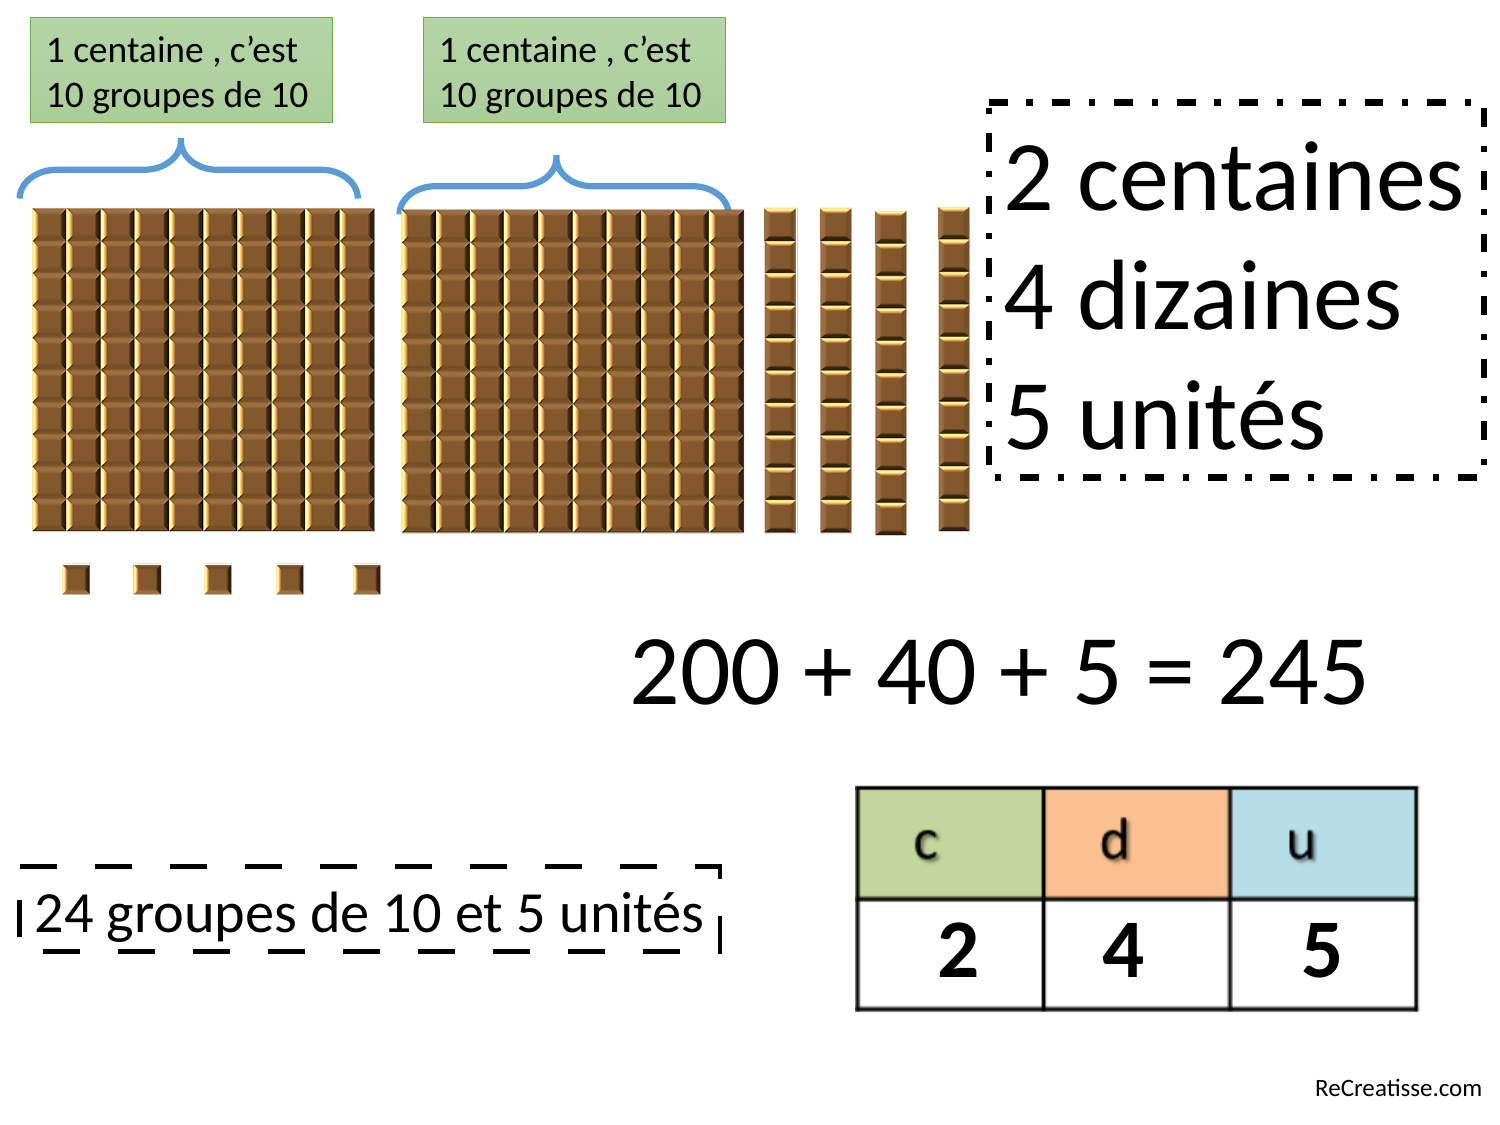

1 centaine , c’est
10 groupes de 10
1 centaine , c’est
10 groupes de 10
2 centaines
4 dizaines
5 unités
200 + 40 + 5 = 245
24 groupes de 10 et 5 unités
2
4
5
ReCreatisse.com